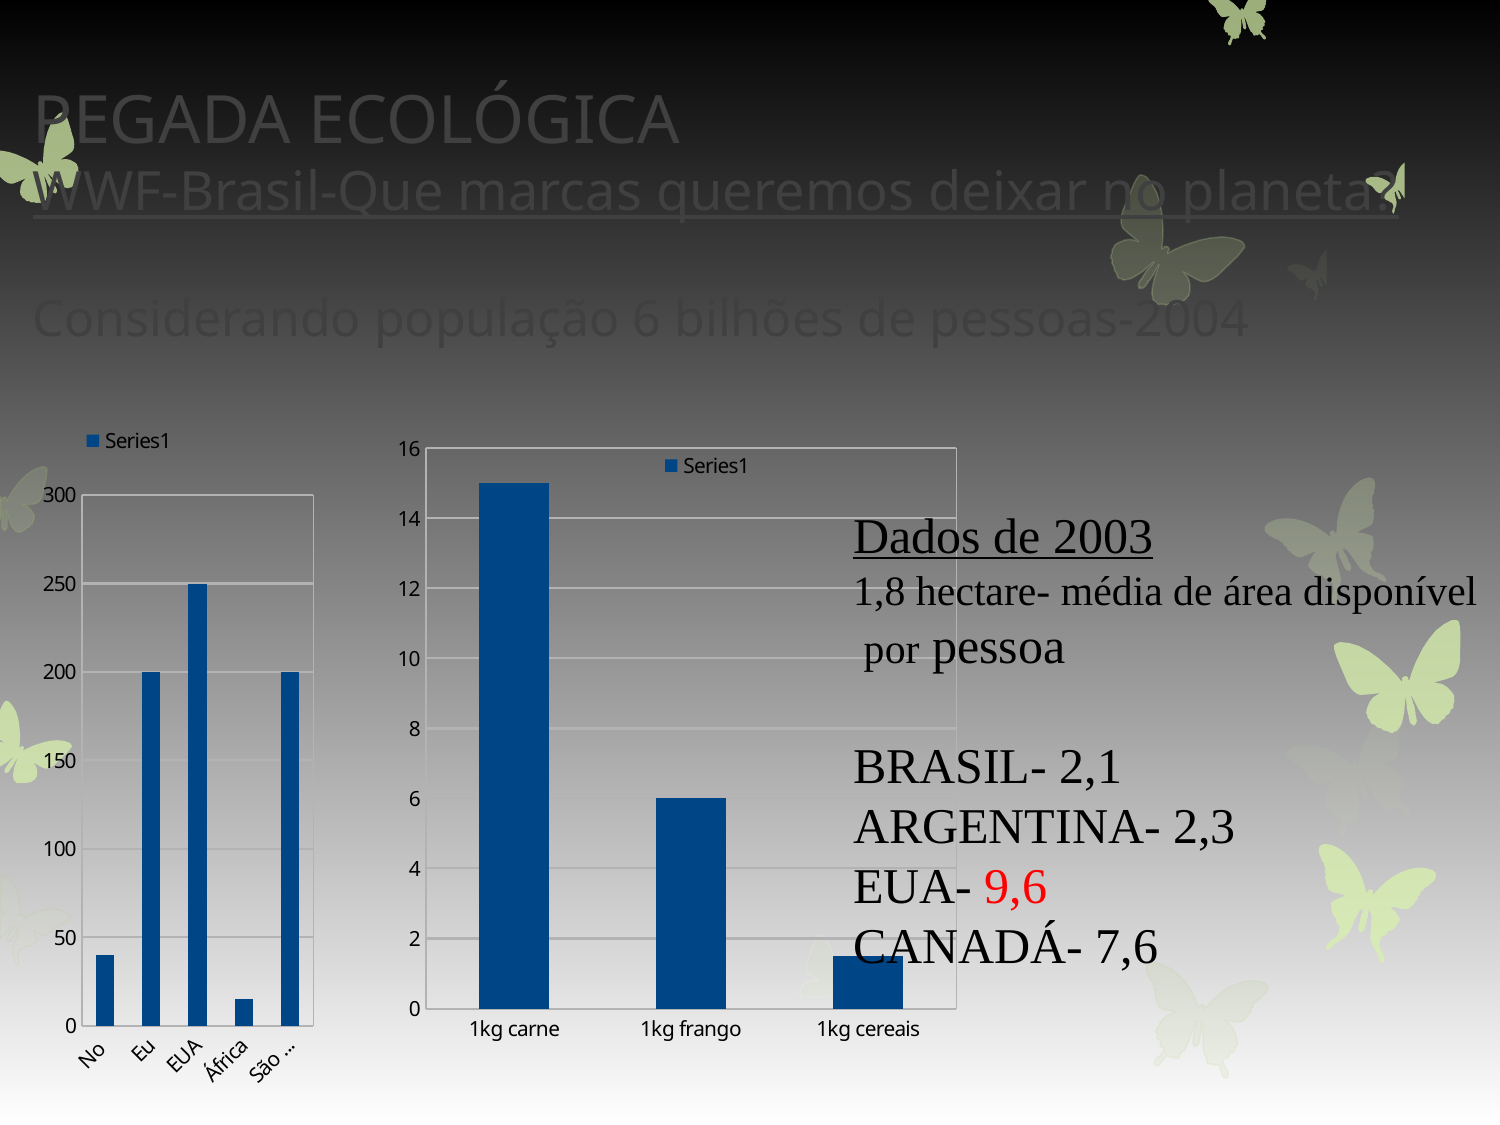

# PEGADA ECOLÓGICA WWF-Brasil-Que marcas queremos deixar no planeta? Considerando população 6 bilhões de pessoas-2004
### Chart
| Category | |
|---|---|
| No mundo | 40.0 |
| Europa | 200.0 |
| EUA | 250.0 |
| África | 15.0 |
| São Paulo | 200.0 |
### Chart
| Category | |
|---|---|
| 1kg carne | 15.0 |
| 1kg frango | 6.0 |
| 1kg cereais | 1.5 |Dados de 2003
1,8 hectare- média de área disponível
 por pessoa
BRASIL- 2,1
ARGENTINA- 2,3
EUA- 9,6
CANADÁ- 7,6